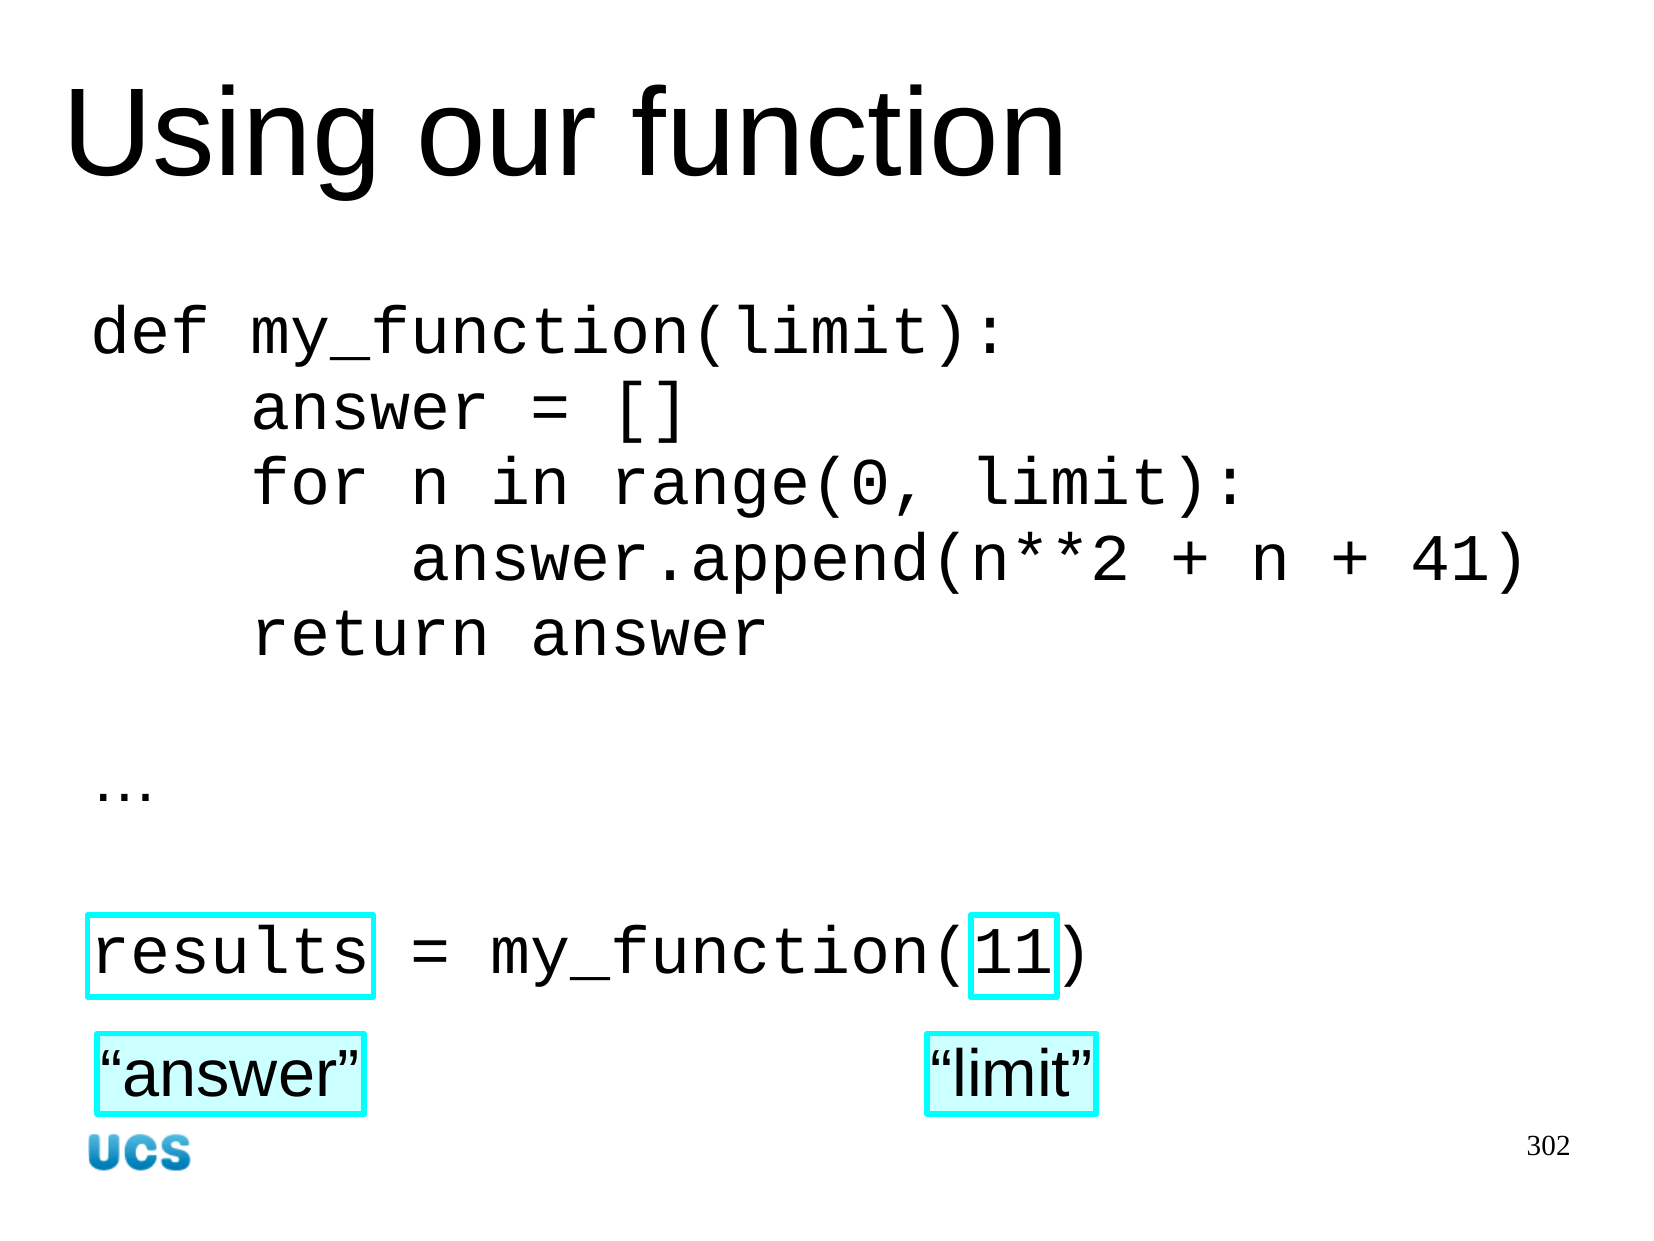

Using our function
def my_function(limit):
 answer = []
 for n in range(0, limit):
 answer.append(n**2 + n + 41)
 return answer
…
results
= my_function(
11
)
“answer”
“limit”
302